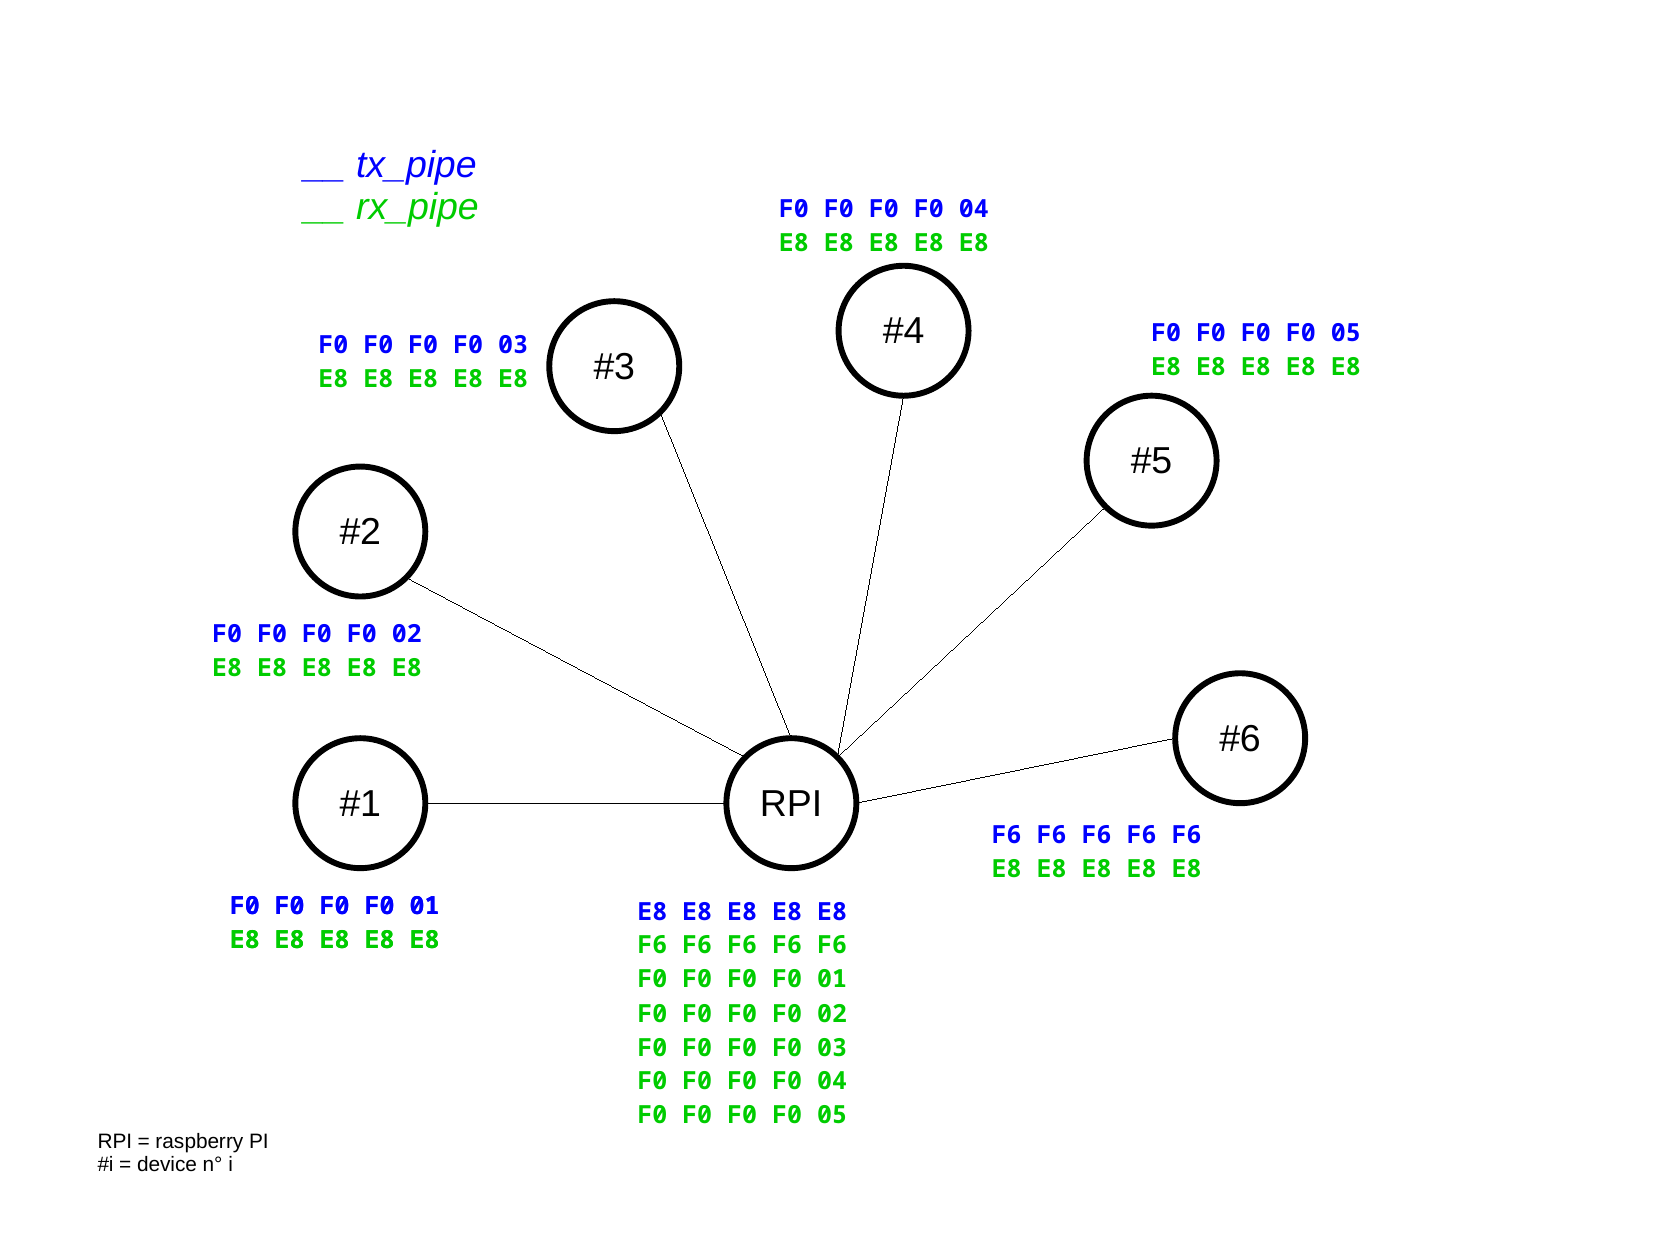

__ tx_pipe
__ rx_pipe
F0 F0 F0 F0 04
E8 E8 E8 E8 E8
#4
#3
F0 F0 F0 F0 05
E8 E8 E8 E8 E8
F0 F0 F0 F0 03
E8 E8 E8 E8 E8
#5
#2
F0 F0 F0 F0 02
E8 E8 E8 E8 E8
#6
#1
RPI
F6 F6 F6 F6 F6
E8 E8 E8 E8 E8
F0 F0 F0 F0 01
E8 E8 E8 E8 E8
F0 F0 F0 F0 01
E8 E8 E8 E8 E8
E8 E8 E8 E8 E8
F6 F6 F6 F6 F6
F0 F0 F0 F0 01
F0 F0 F0 F0 02
F0 F0 F0 F0 03
F0 F0 F0 F0 04
F0 F0 F0 F0 05
RPI = raspberry PI
#i = device n° i